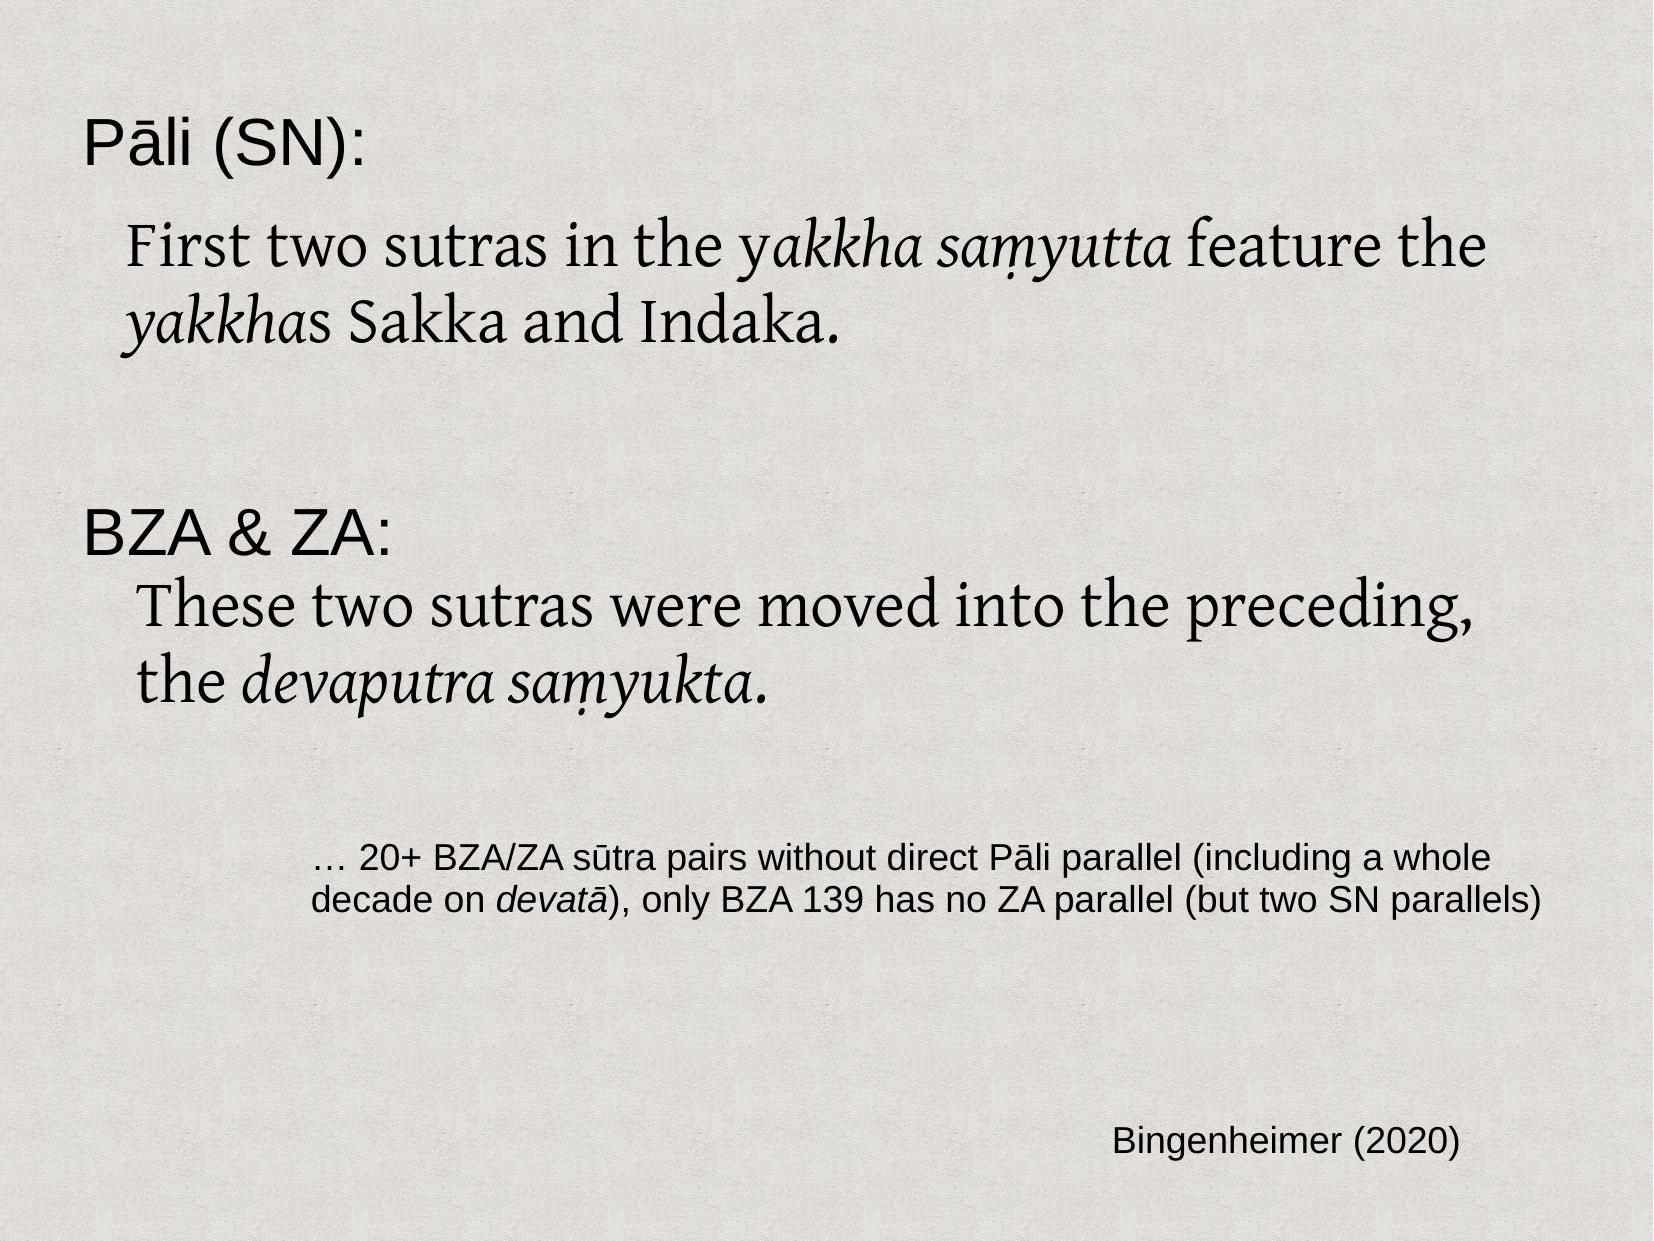

# Pāli (SN):
First two sutras in the yakkha saṃyutta feature the yakkhas Sakka and Indaka.
BZA & ZA:
These two sutras were moved into the preceding, the devaputra saṃyukta.
… 20+ BZA/ZA sūtra pairs without direct Pāli parallel (including a whole decade on devatā), only BZA 139 has no ZA parallel (but two SN parallels)
Bingenheimer (2020)